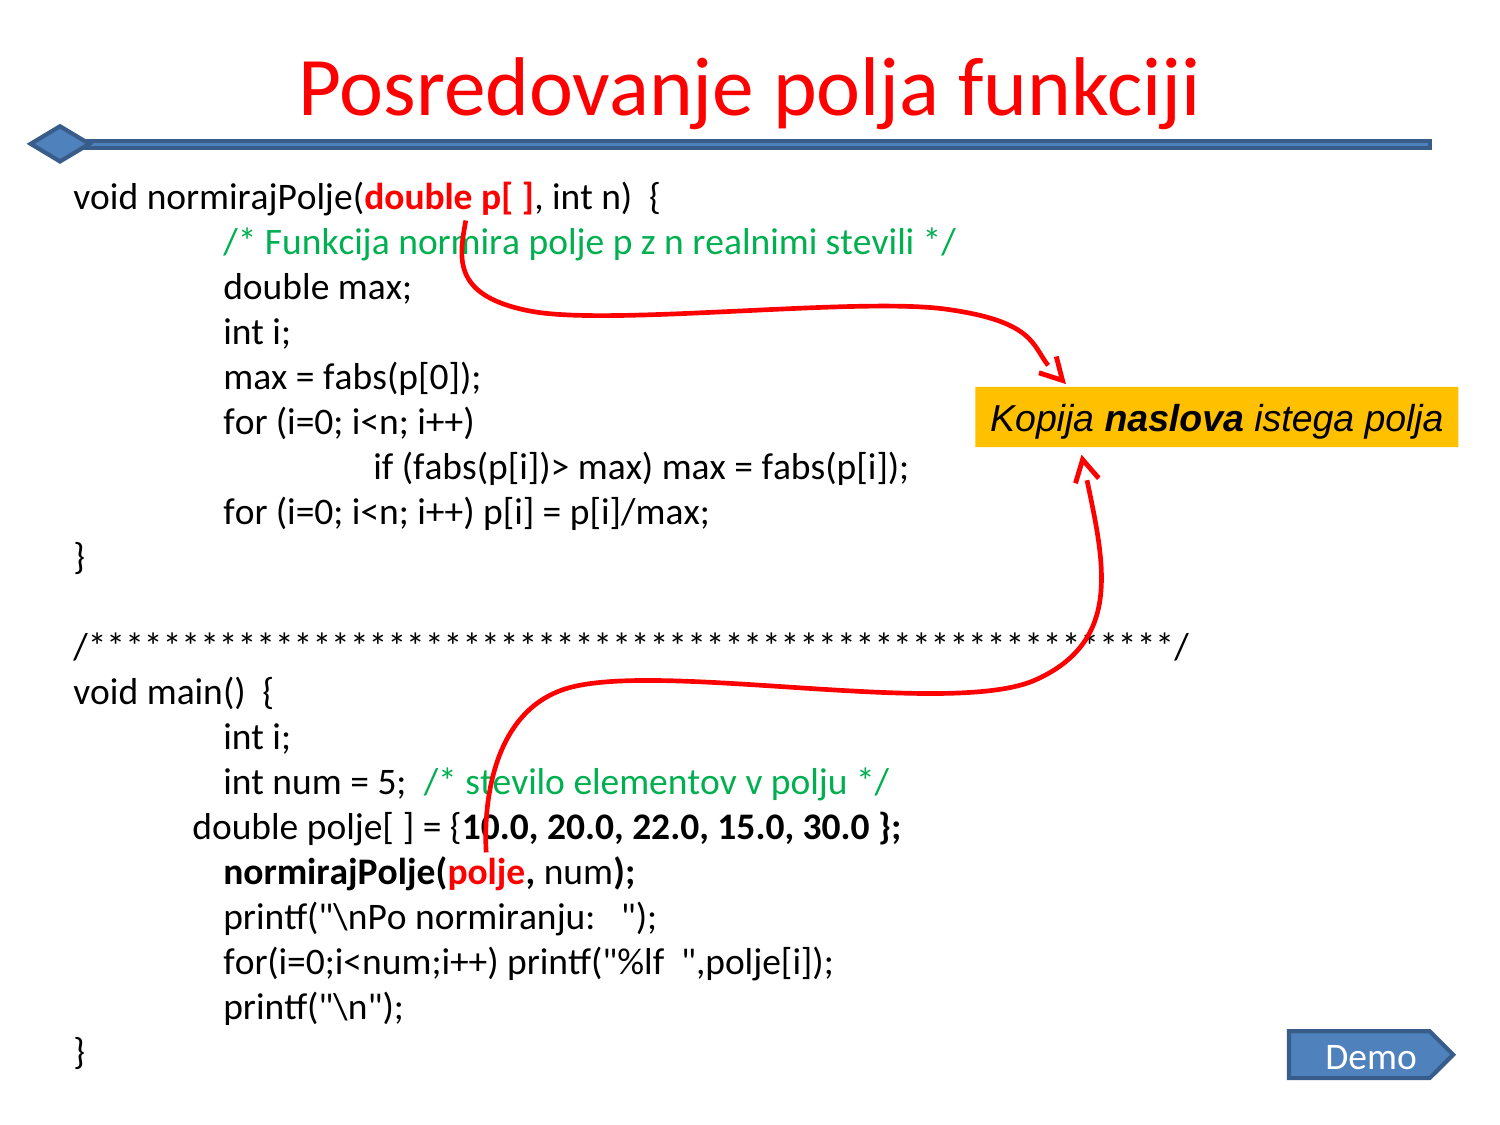

# Posredovanje polja funkciji
void normirajPolje(double p[ ], int n) {
	/* Funkcija normira polje p z n realnimi stevili */
	double max;
	int i;
	max = fabs(p[0]);
	for (i=0; i<n; i++)
		if (fabs(p[i])> max) max = fabs(p[i]);
	for (i=0; i<n; i++) p[i] = p[i]/max;
}
/**********************************************************/
void main() {
	int i;
	int num = 5; /* stevilo elementov v polju */
 double polje[ ] = {10.0, 20.0, 22.0, 15.0, 30.0 };
	normirajPolje(polje, num);
	printf("\nPo normiranju: ");
	for(i=0;i<num;i++) printf("%lf ",polje[i]);
	printf("\n");
}
Kopija naslova istega polja
Demo